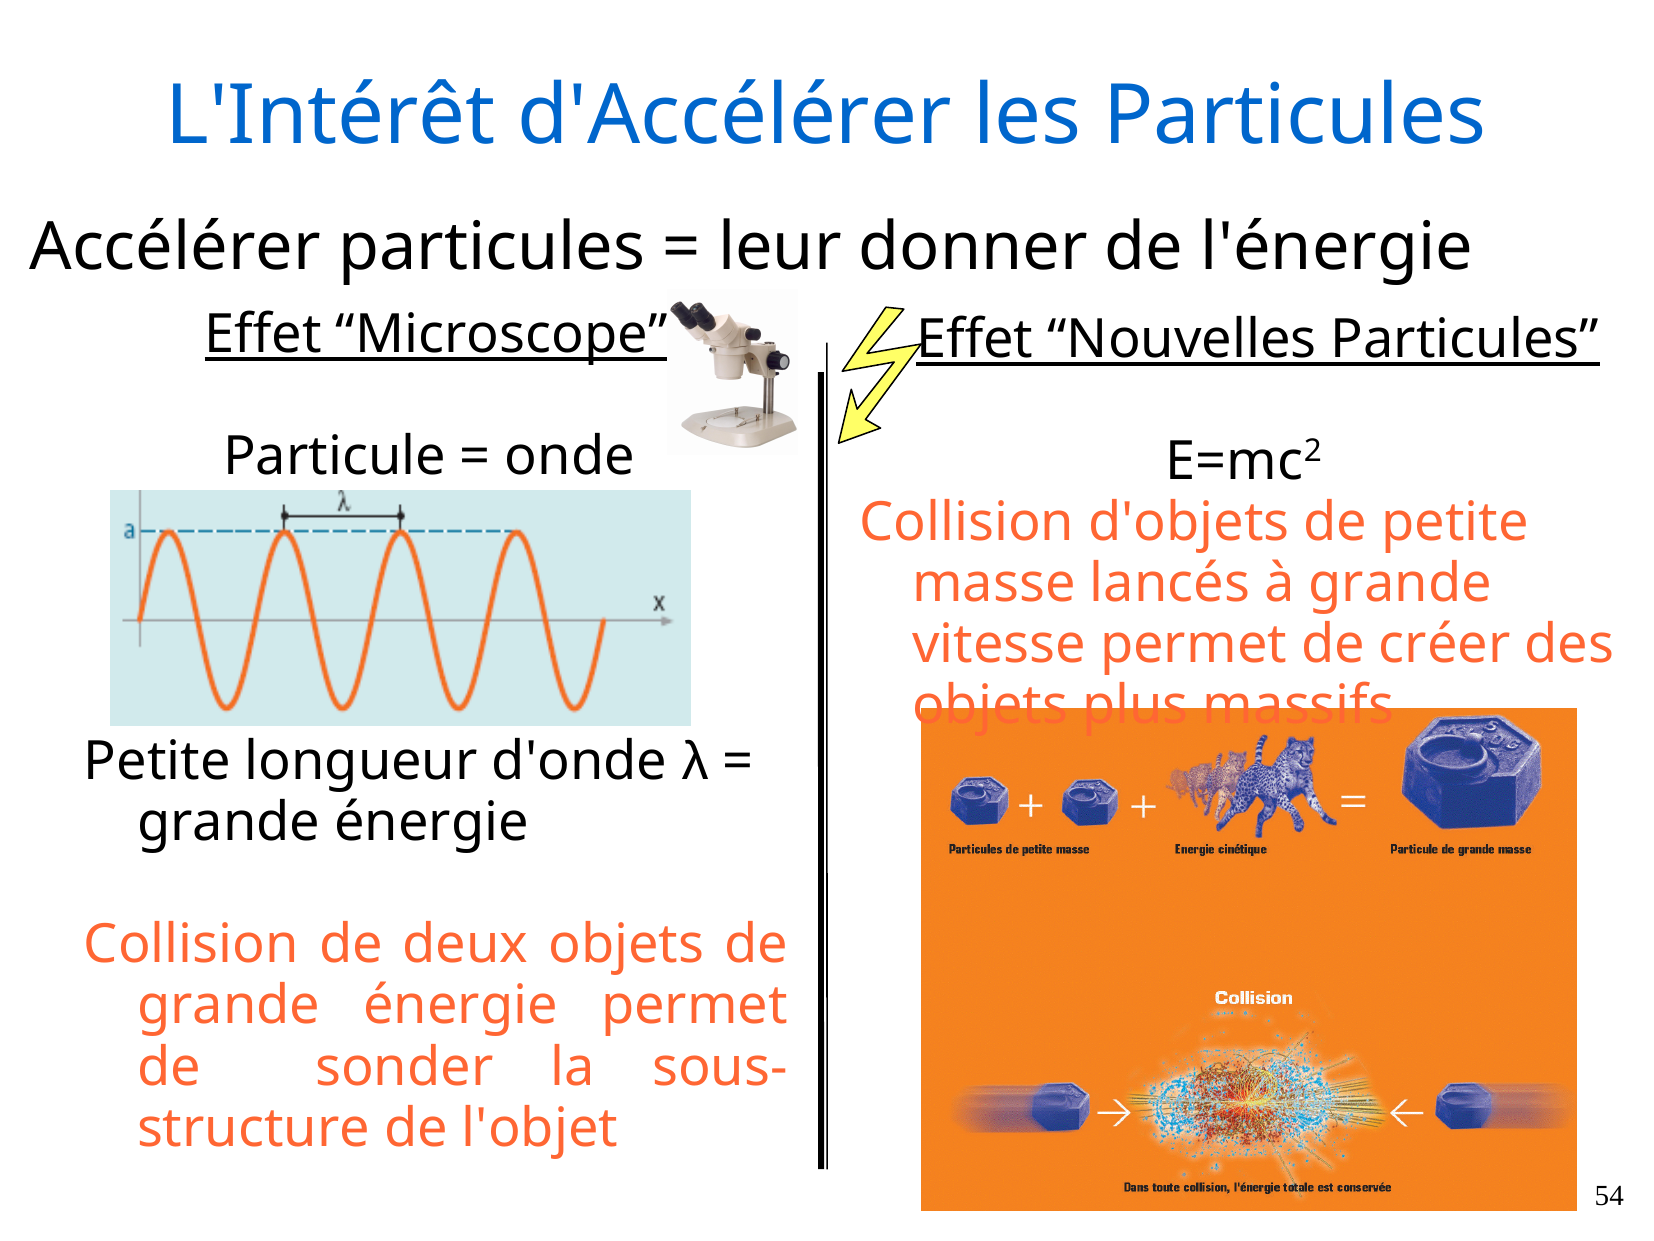

# L'Intérêt d'Accélérer les Particules
Accélérer particules = leur donner de l'énergie
Effet “Microscope”
Particule = onde
Petite longueur d'onde λ = grande énergie
Collision de deux objets de grande énergie permet de sonder la sous-structure de l'objet
Effet “Nouvelles Particules”
E=mc2
Collision d'objets de petite masse lancés à grande vitesse permet de créer des objets plus massifs
54